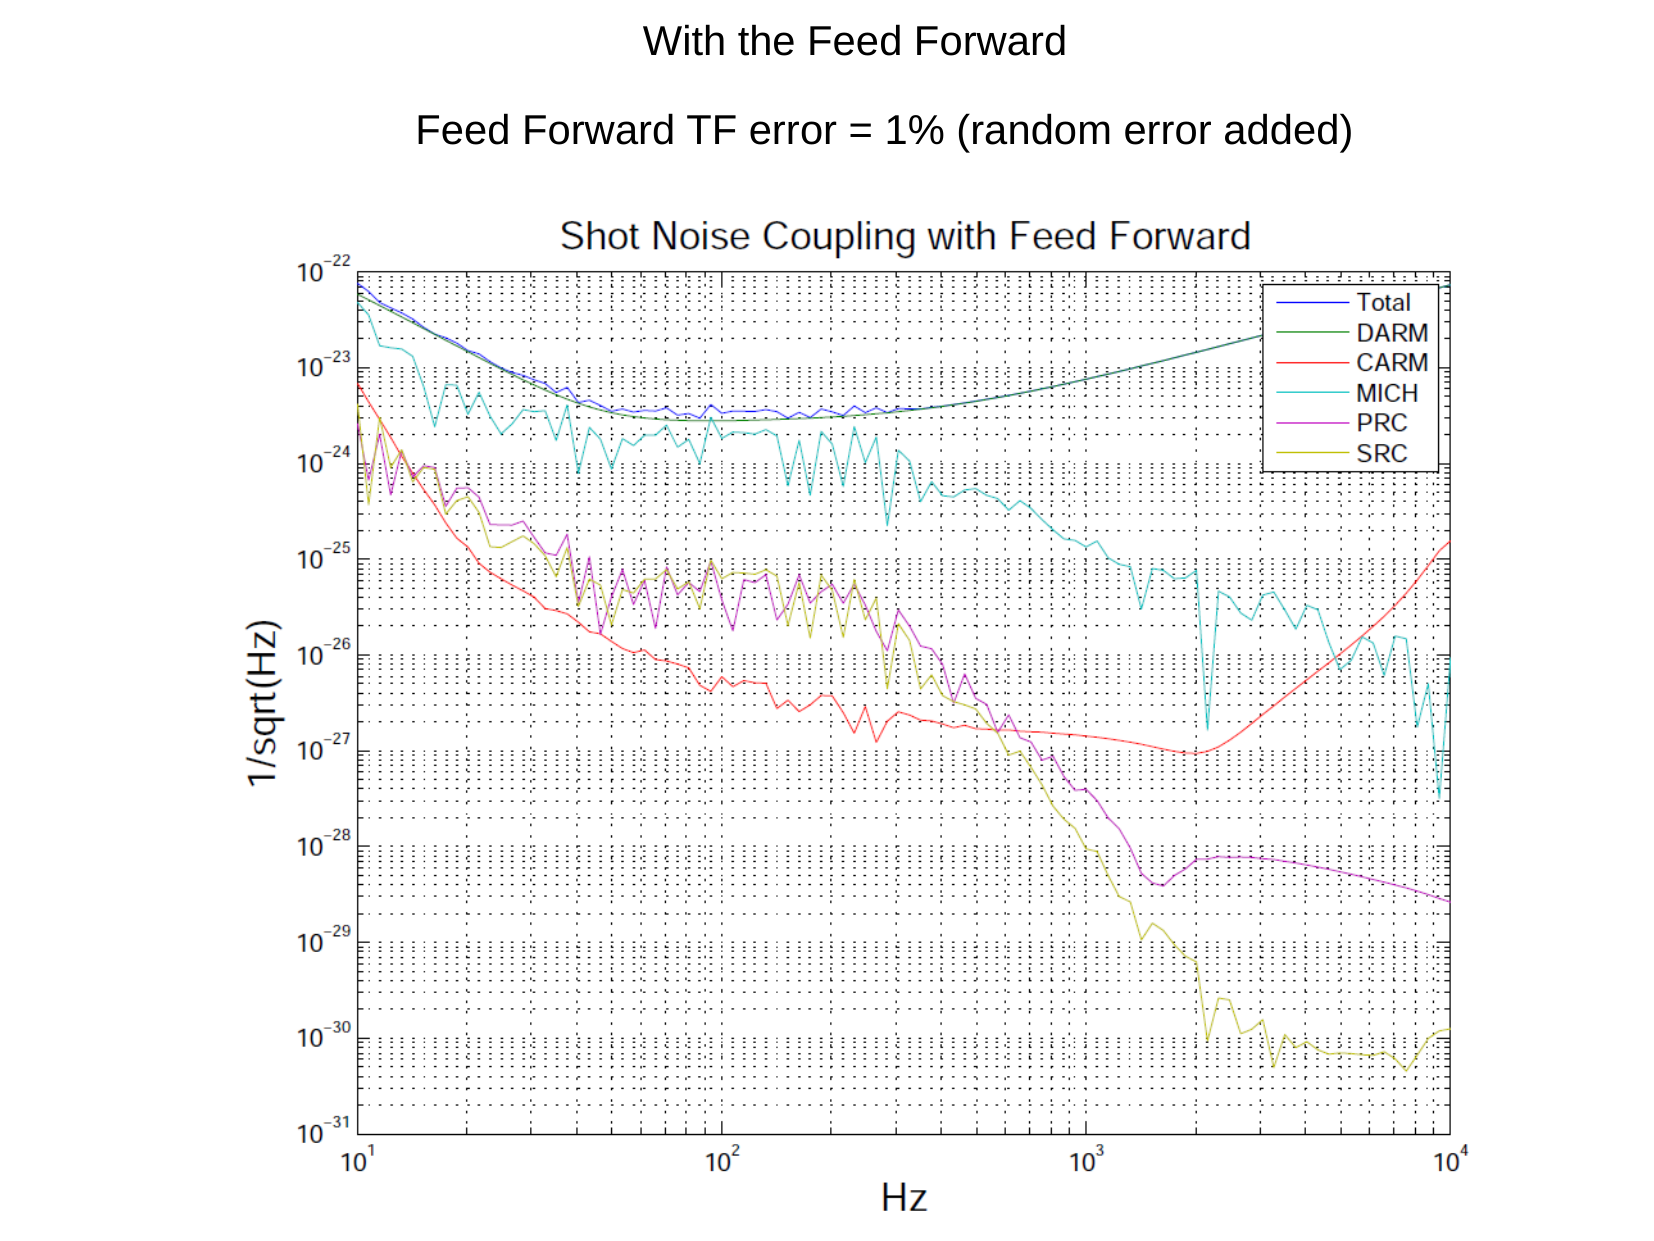

With the Feed Forward
Feed Forward TF error = 1% (random error added)